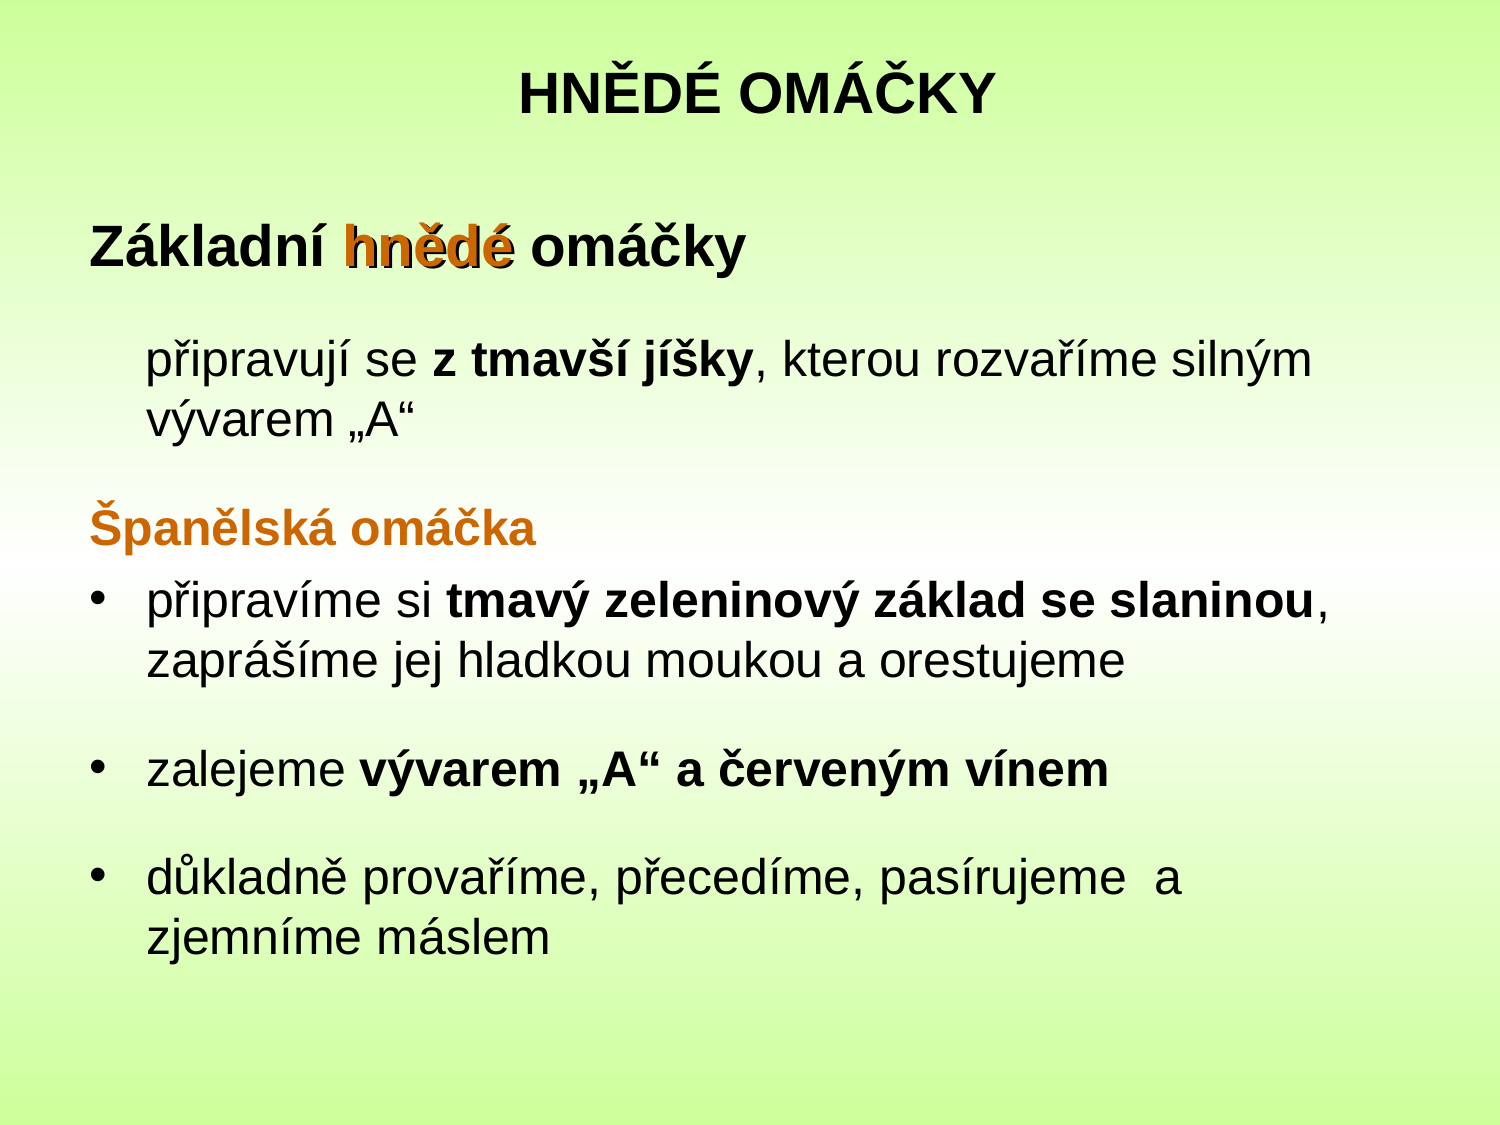

# HNĚDÉ OMÁČKY
Základní hnědé omáčky
 připravují se z tmavší jíšky, kterou rozvaříme silným vývarem „A“
Španělská omáčka
připravíme si tmavý zeleninový základ se slaninou, zaprášíme jej hladkou moukou a orestujeme
zalejeme vývarem „A“ a červeným vínem
důkladně provaříme, přecedíme, pasírujeme a zjemníme máslem